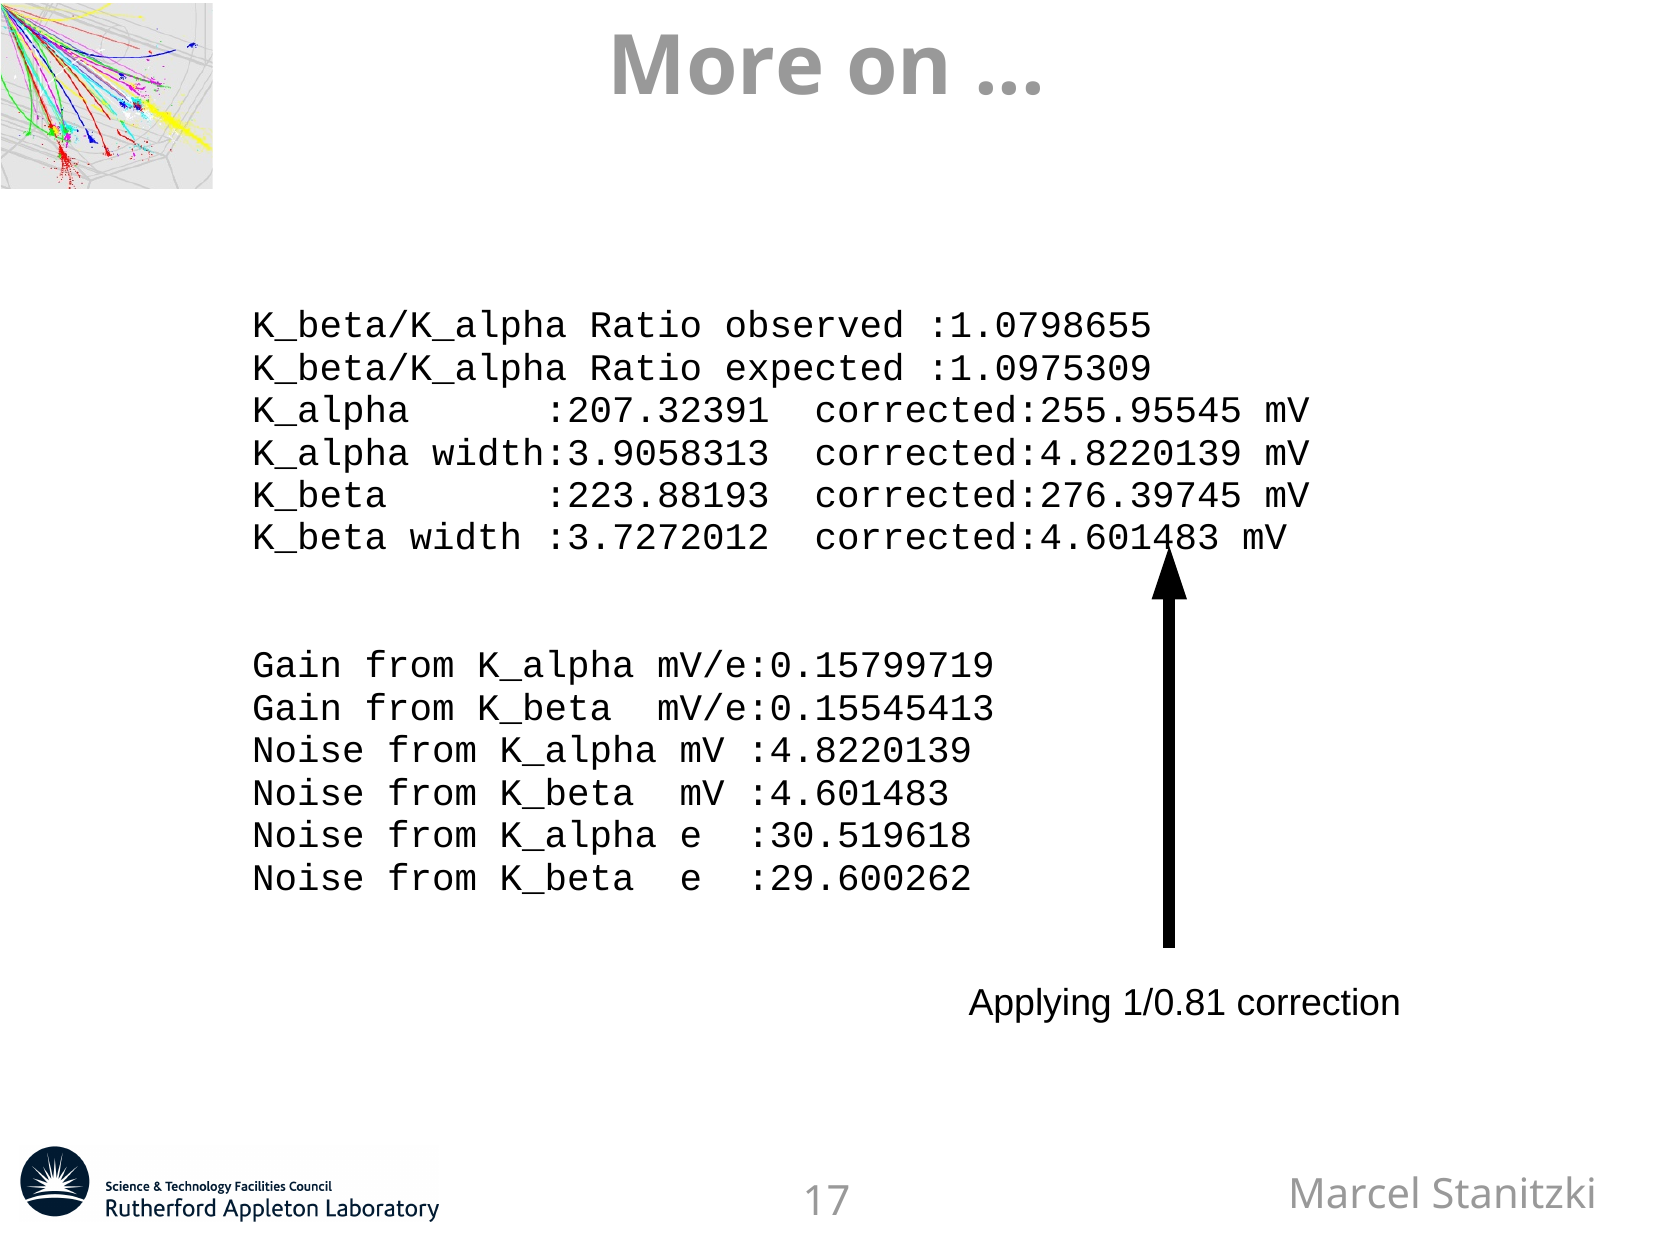

# More on ...
K_beta/K_alpha Ratio observed :1.0798655
K_beta/K_alpha Ratio expected :1.0975309
K_alpha :207.32391 corrected:255.95545 mV
K_alpha width:3.9058313 corrected:4.8220139 mV
K_beta :223.88193 corrected:276.39745 mV
K_beta width :3.7272012 corrected:4.601483 mV
Gain from K_alpha mV/e:0.15799719
Gain from K_beta mV/e:0.15545413
Noise from K_alpha mV :4.8220139
Noise from K_beta mV :4.601483
Noise from K_alpha e :30.519618
Noise from K_beta e :29.600262
Applying 1/0.81 correction